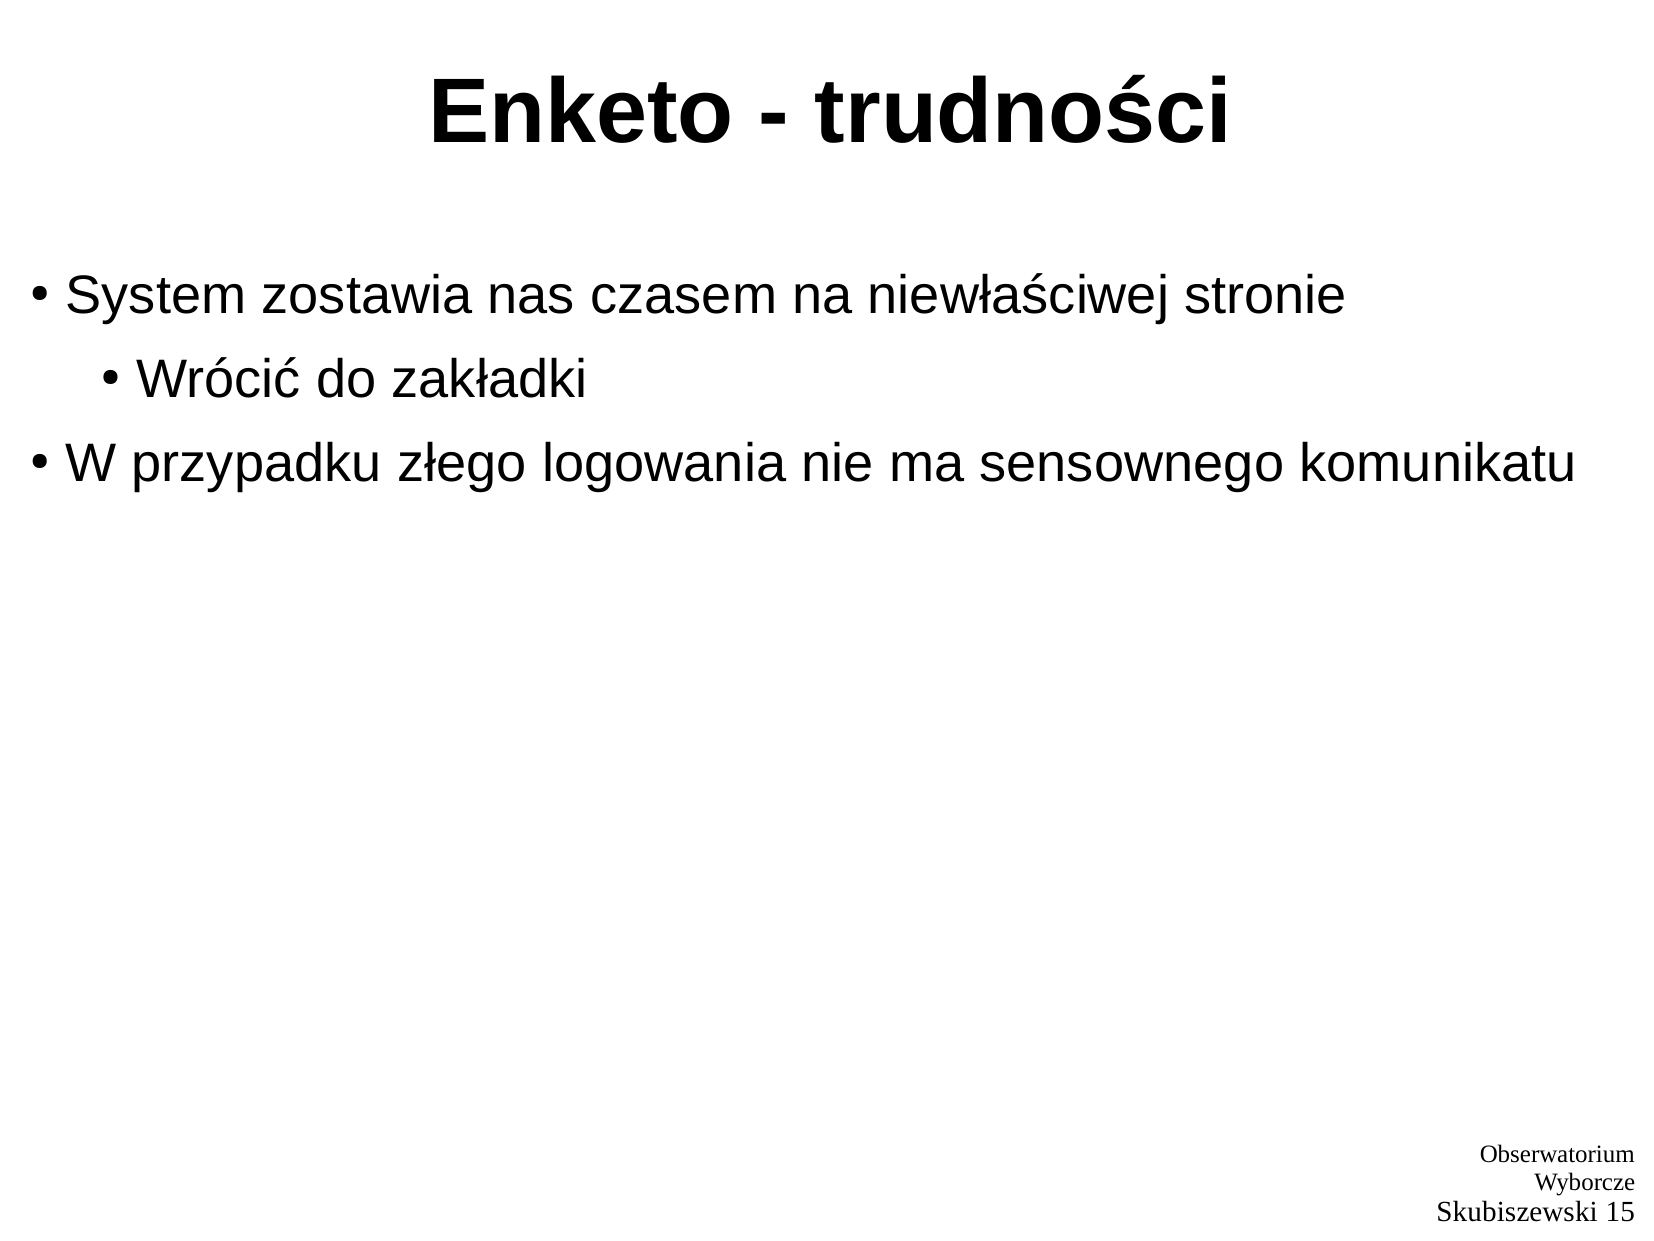

# Enketo - trudności
System zostawia nas czasem na niewłaściwej stronie
Wrócić do zakładki
W przypadku złego logowania nie ma sensownego komunikatu
15